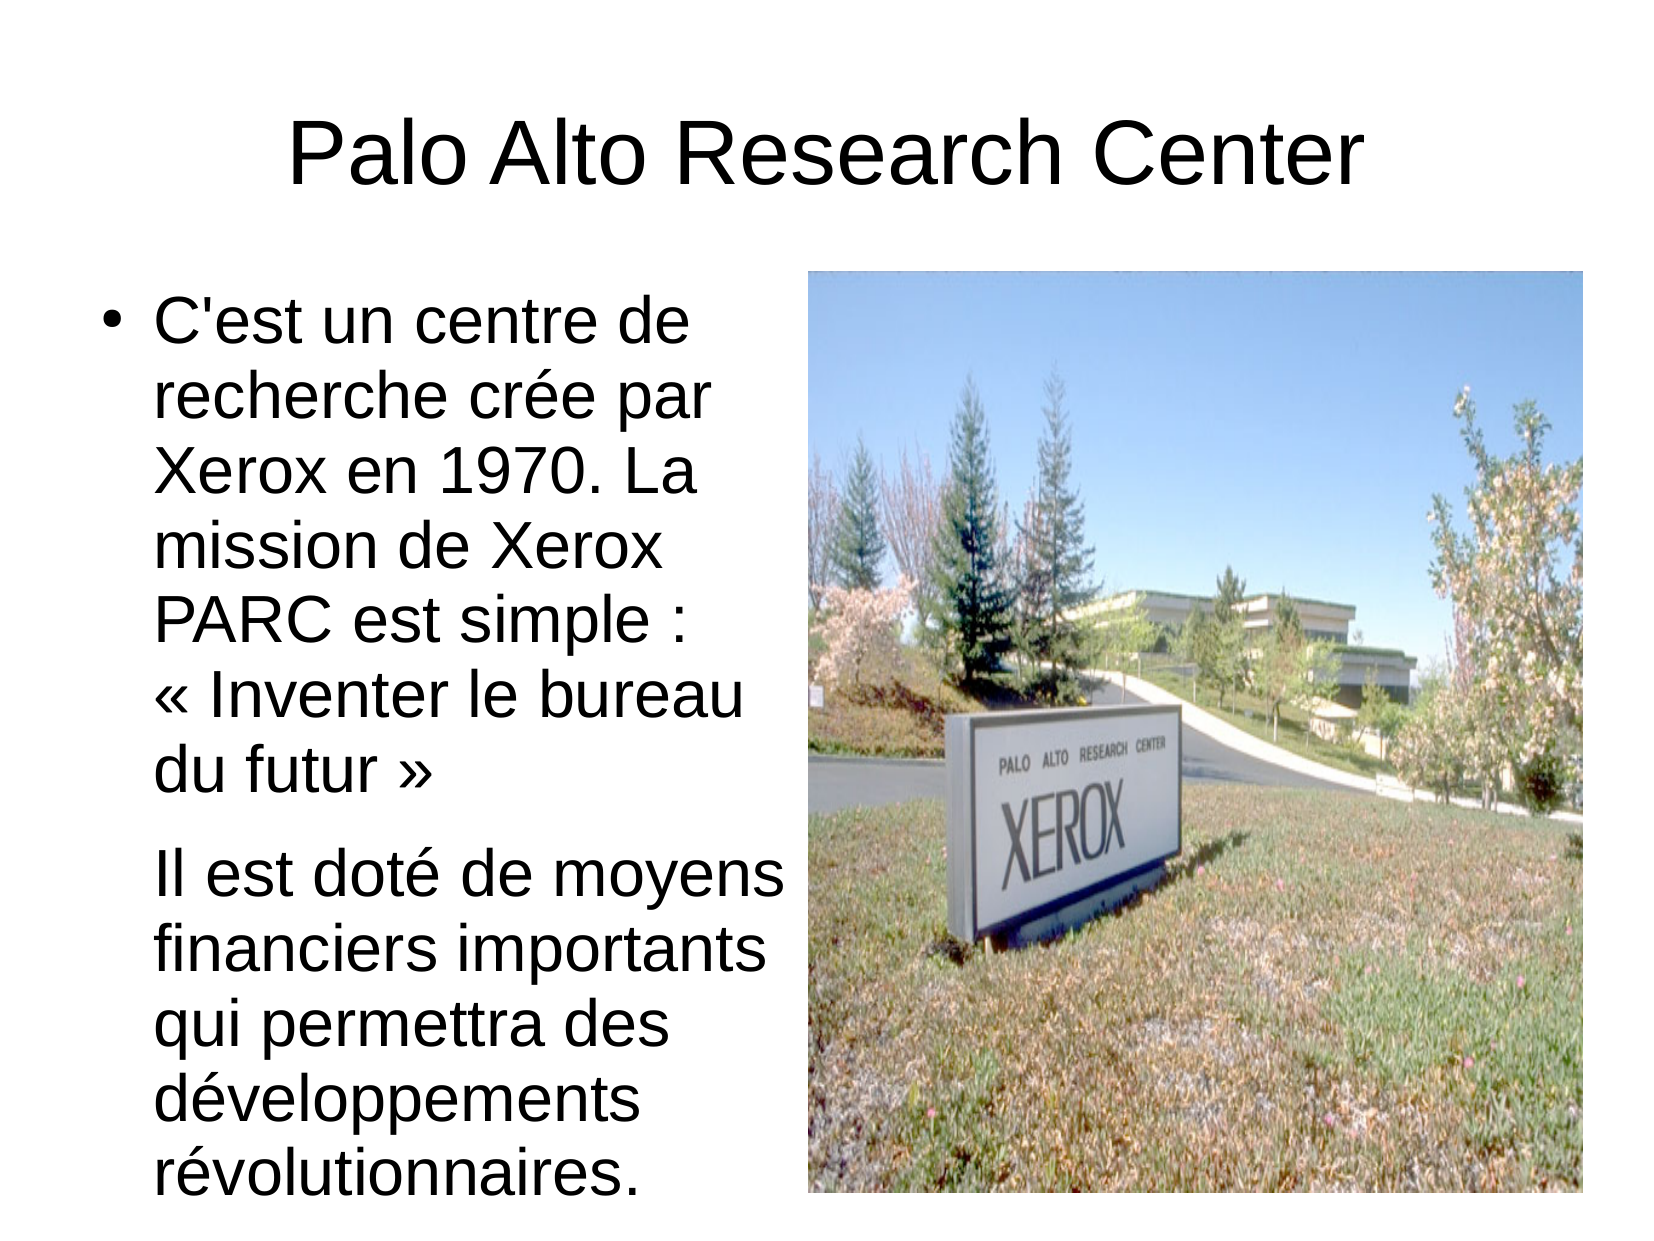

# Palo Alto Research Center
C'est un centre de recherche crée par Xerox en 1970. La mission de Xerox PARC est simple : « Inventer le bureau du futur »
Il est doté de moyens financiers importants qui permettra des développements révolutionnaires.